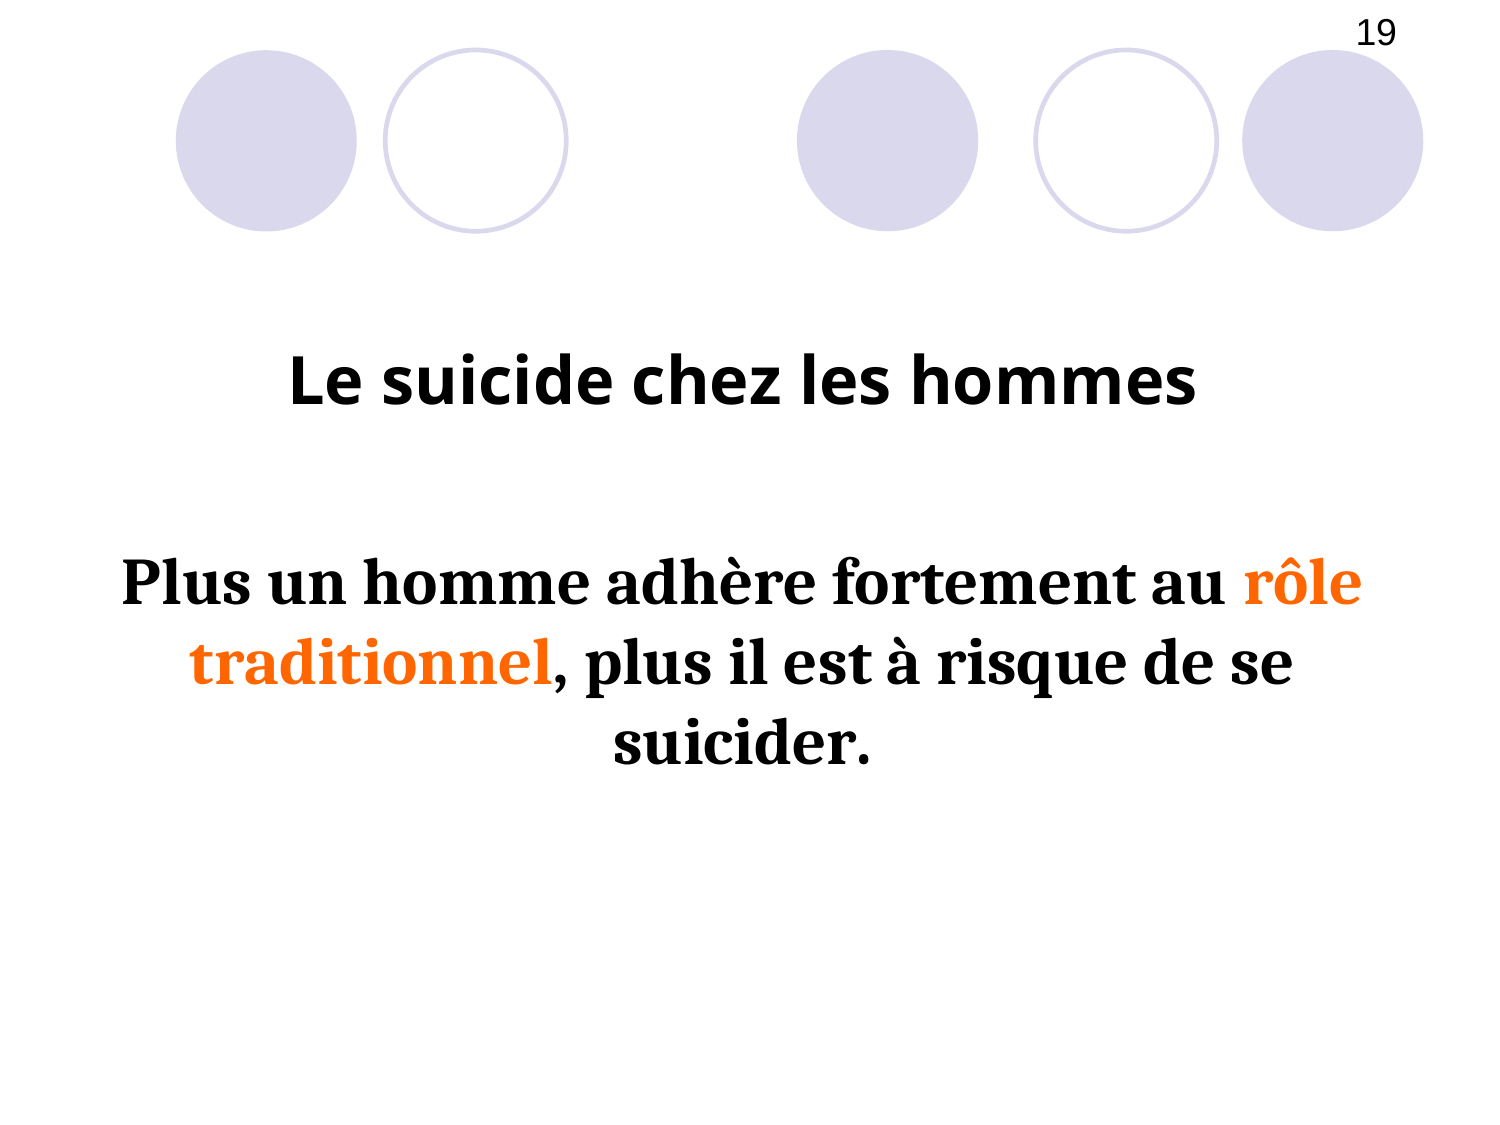

# Le suicide chez les hommes
Plus un homme adhère fortement au rôle traditionnel, plus il est à risque de se suicider.